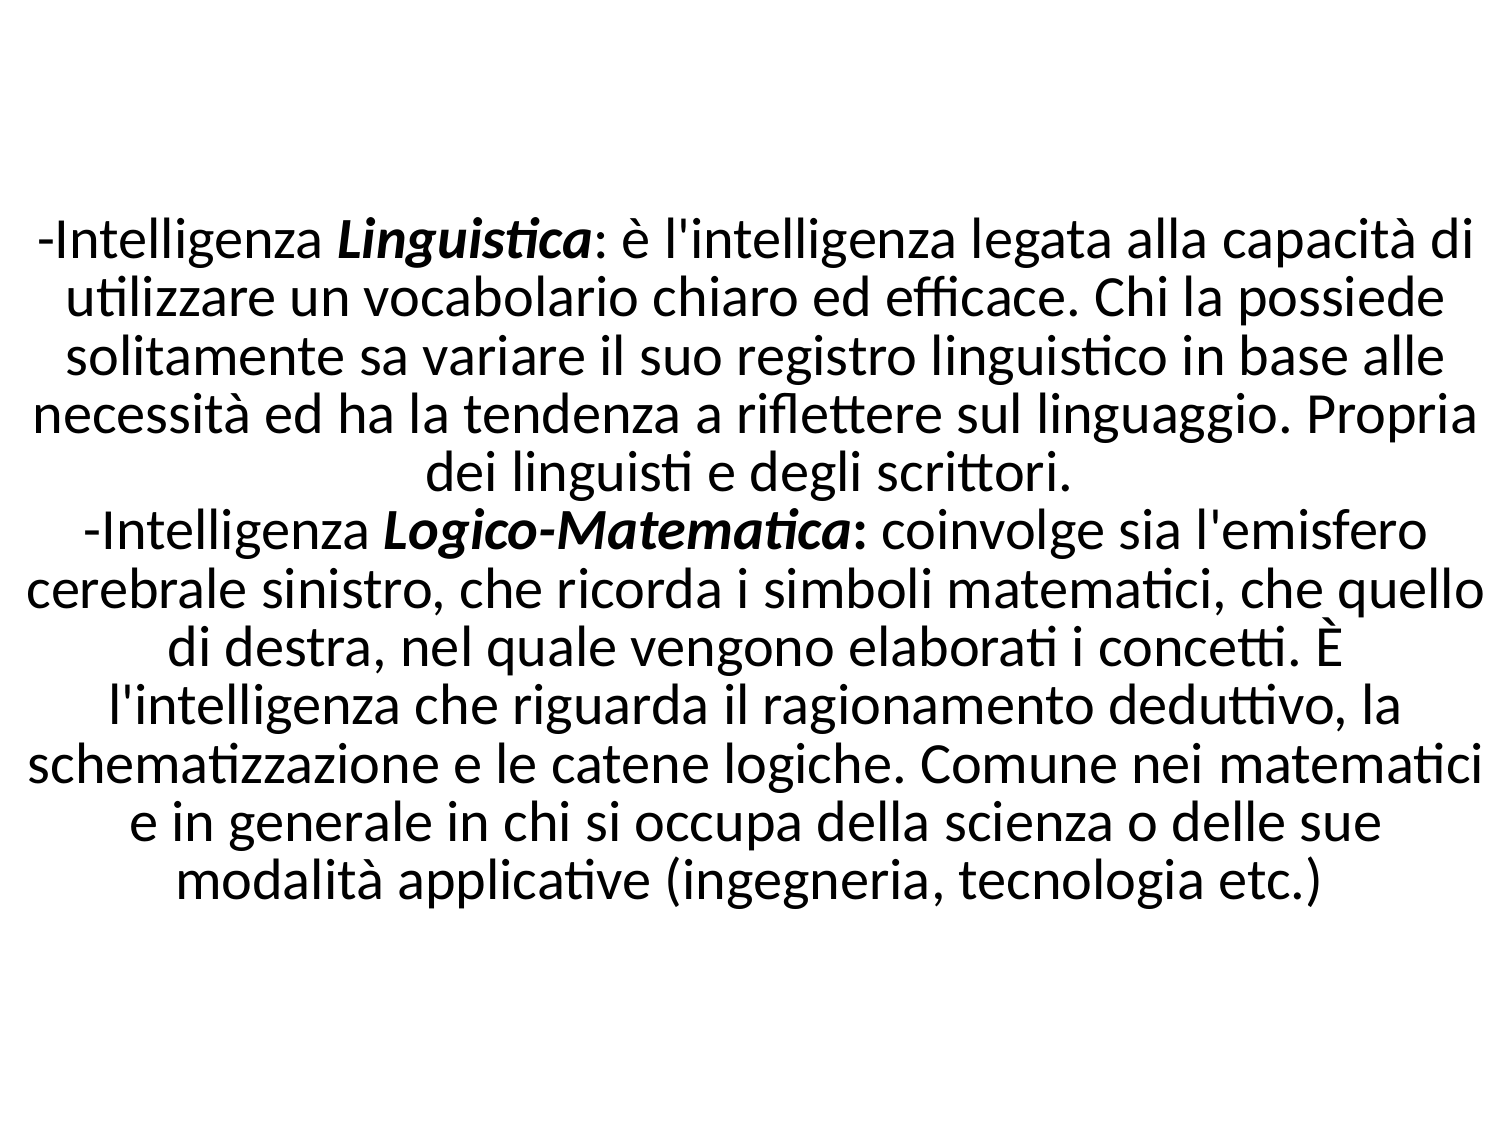

# -Intelligenza Linguistica: è l'intelligenza legata alla capacità di utilizzare un vocabolario chiaro ed efficace. Chi la possiede solitamente sa variare il suo registro linguistico in base alle necessità ed ha la tendenza a riflettere sul linguaggio. Propria dei linguisti e degli scrittori. -Intelligenza Logico-Matematica: coinvolge sia l'emisfero cerebrale sinistro, che ricorda i simboli matematici, che quello di destra, nel quale vengono elaborati i concetti. È l'intelligenza che riguarda il ragionamento deduttivo, la schematizzazione e le catene logiche. Comune nei matematici e in generale in chi si occupa della scienza o delle sue modalità applicative (ingegneria, tecnologia etc.)